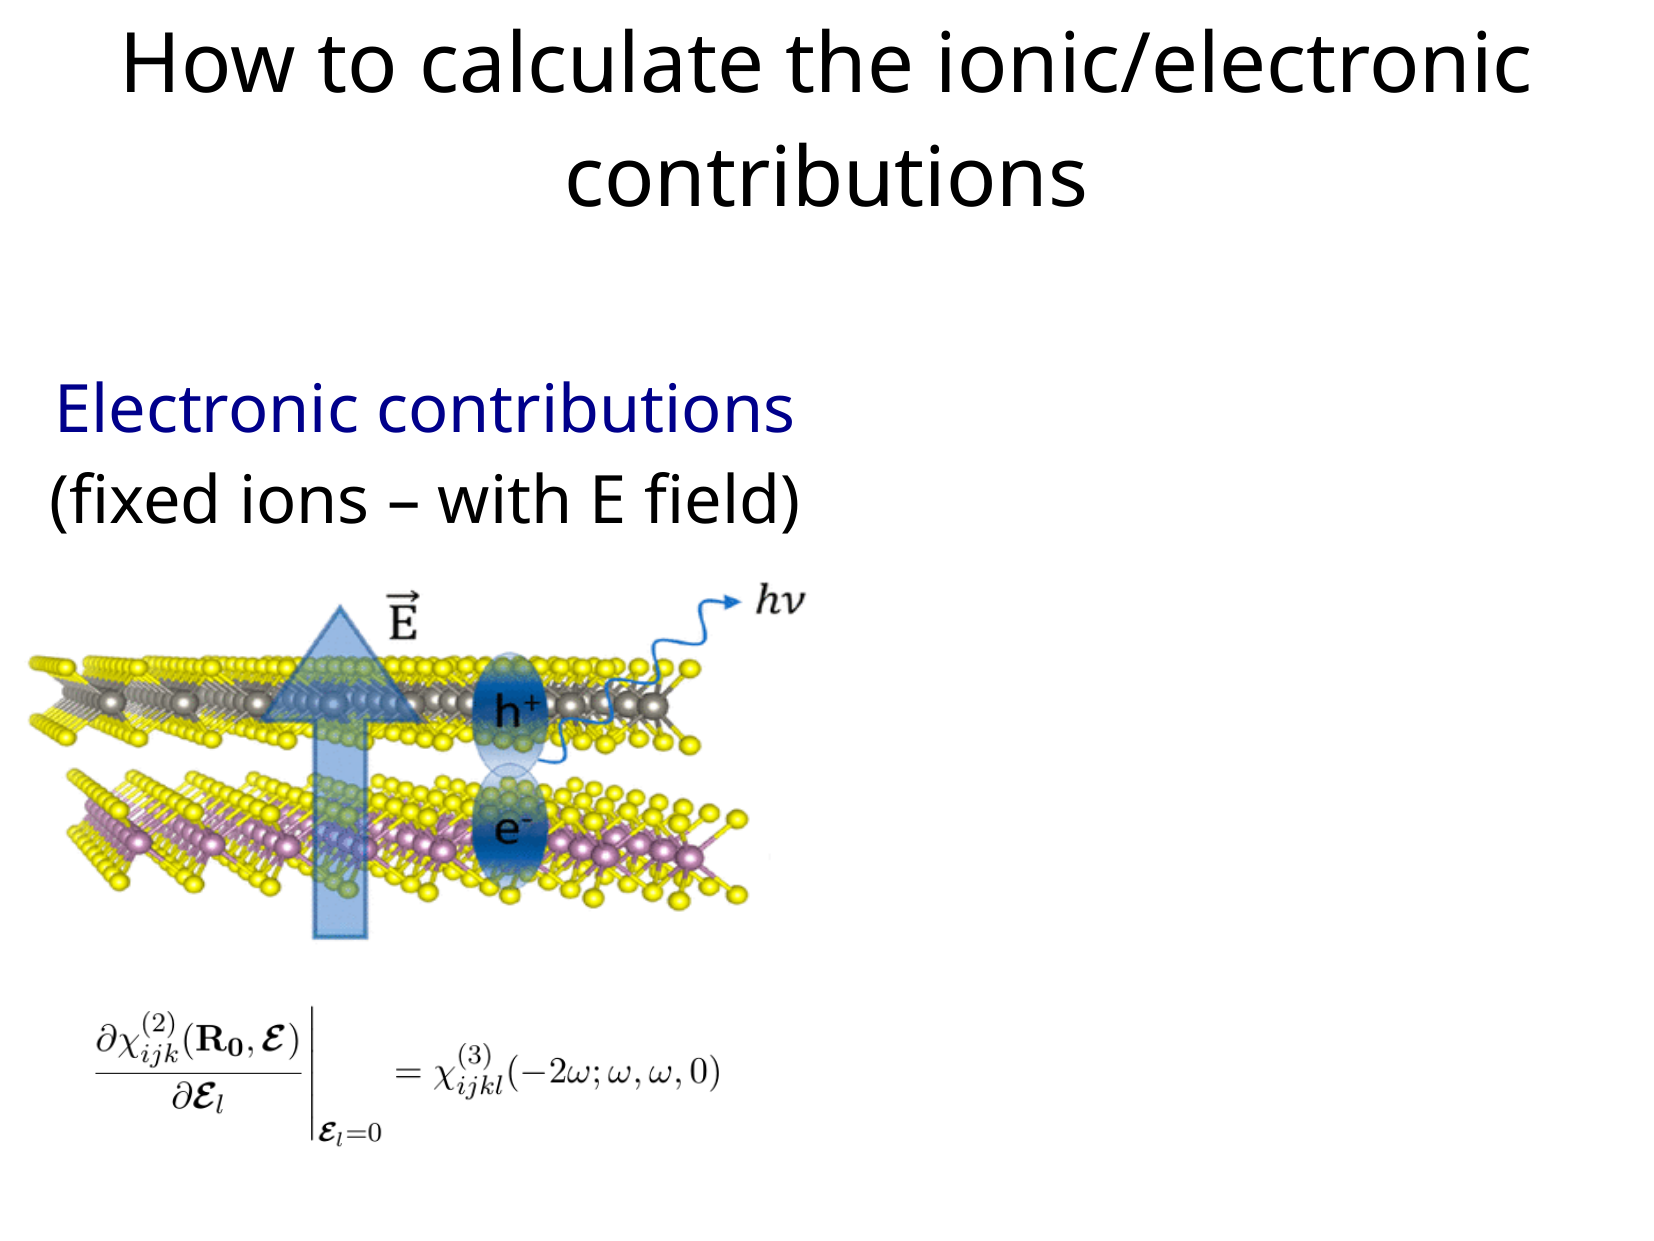

# How to calculate the ionic/electronic contributions
Electronic contributions
(fixed ions – with E field)